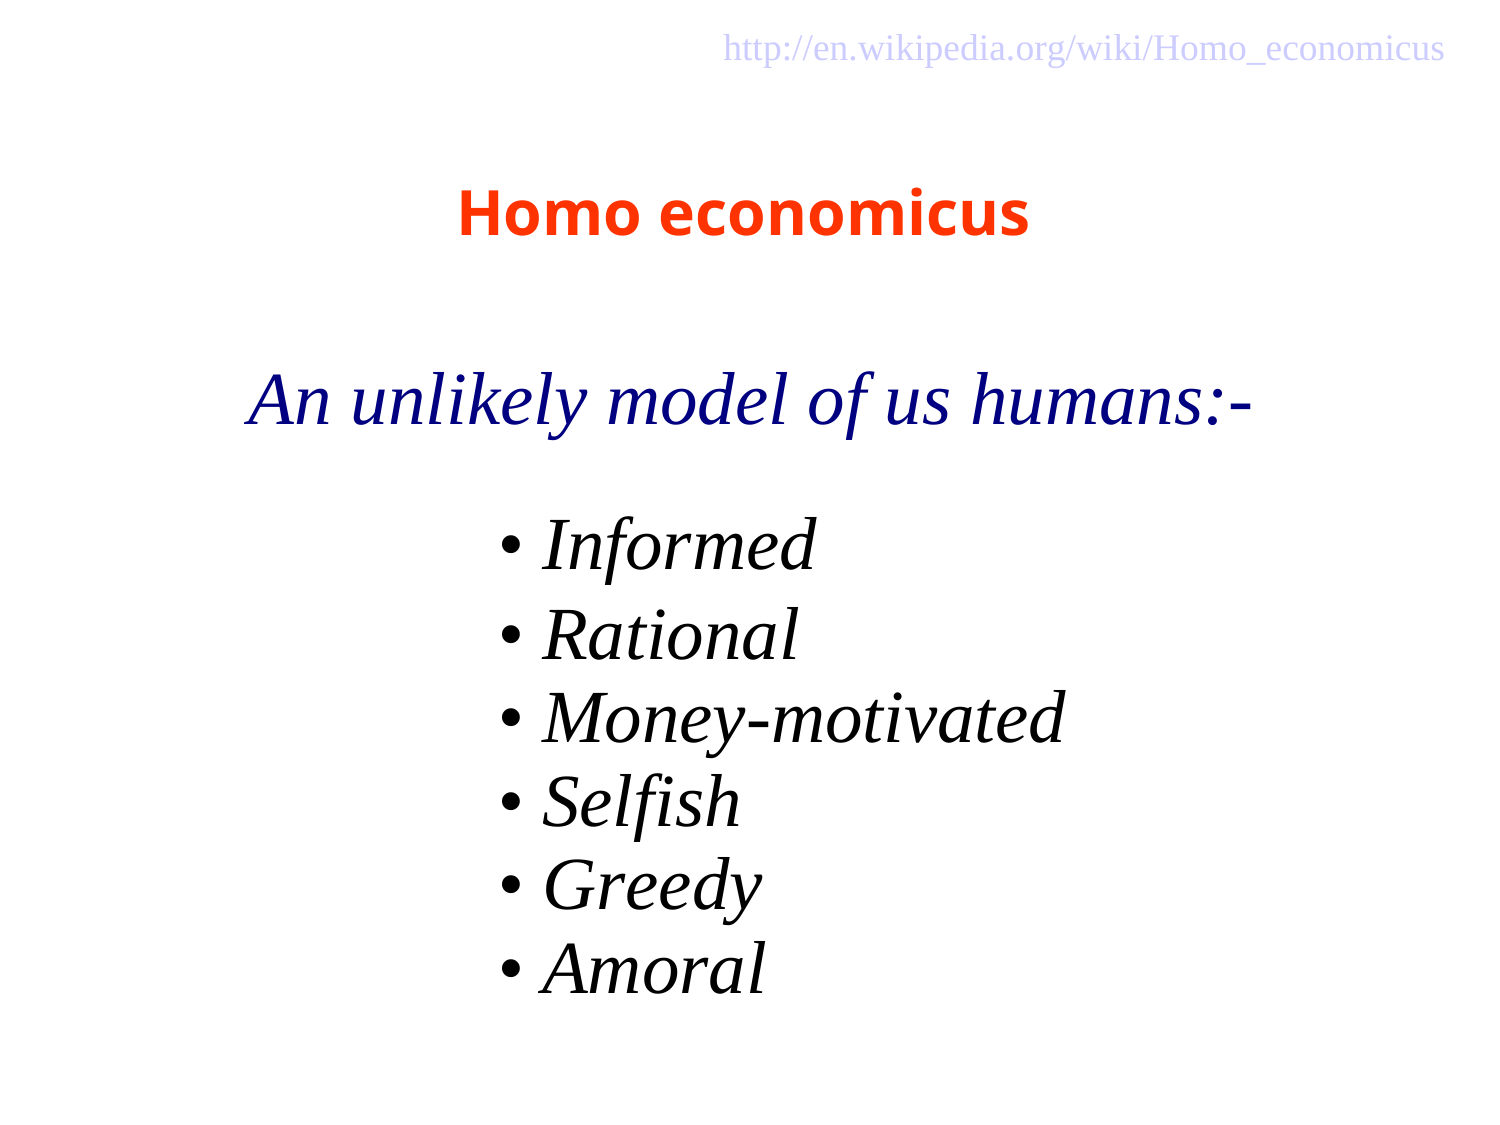

http://en.wikipedia.org/wiki/Homo_economicus
Homo economicus
An unlikely model of us humans:-
• Informed
• Rational
• Money-motivated
• Selfish
• Greedy
• Amoral